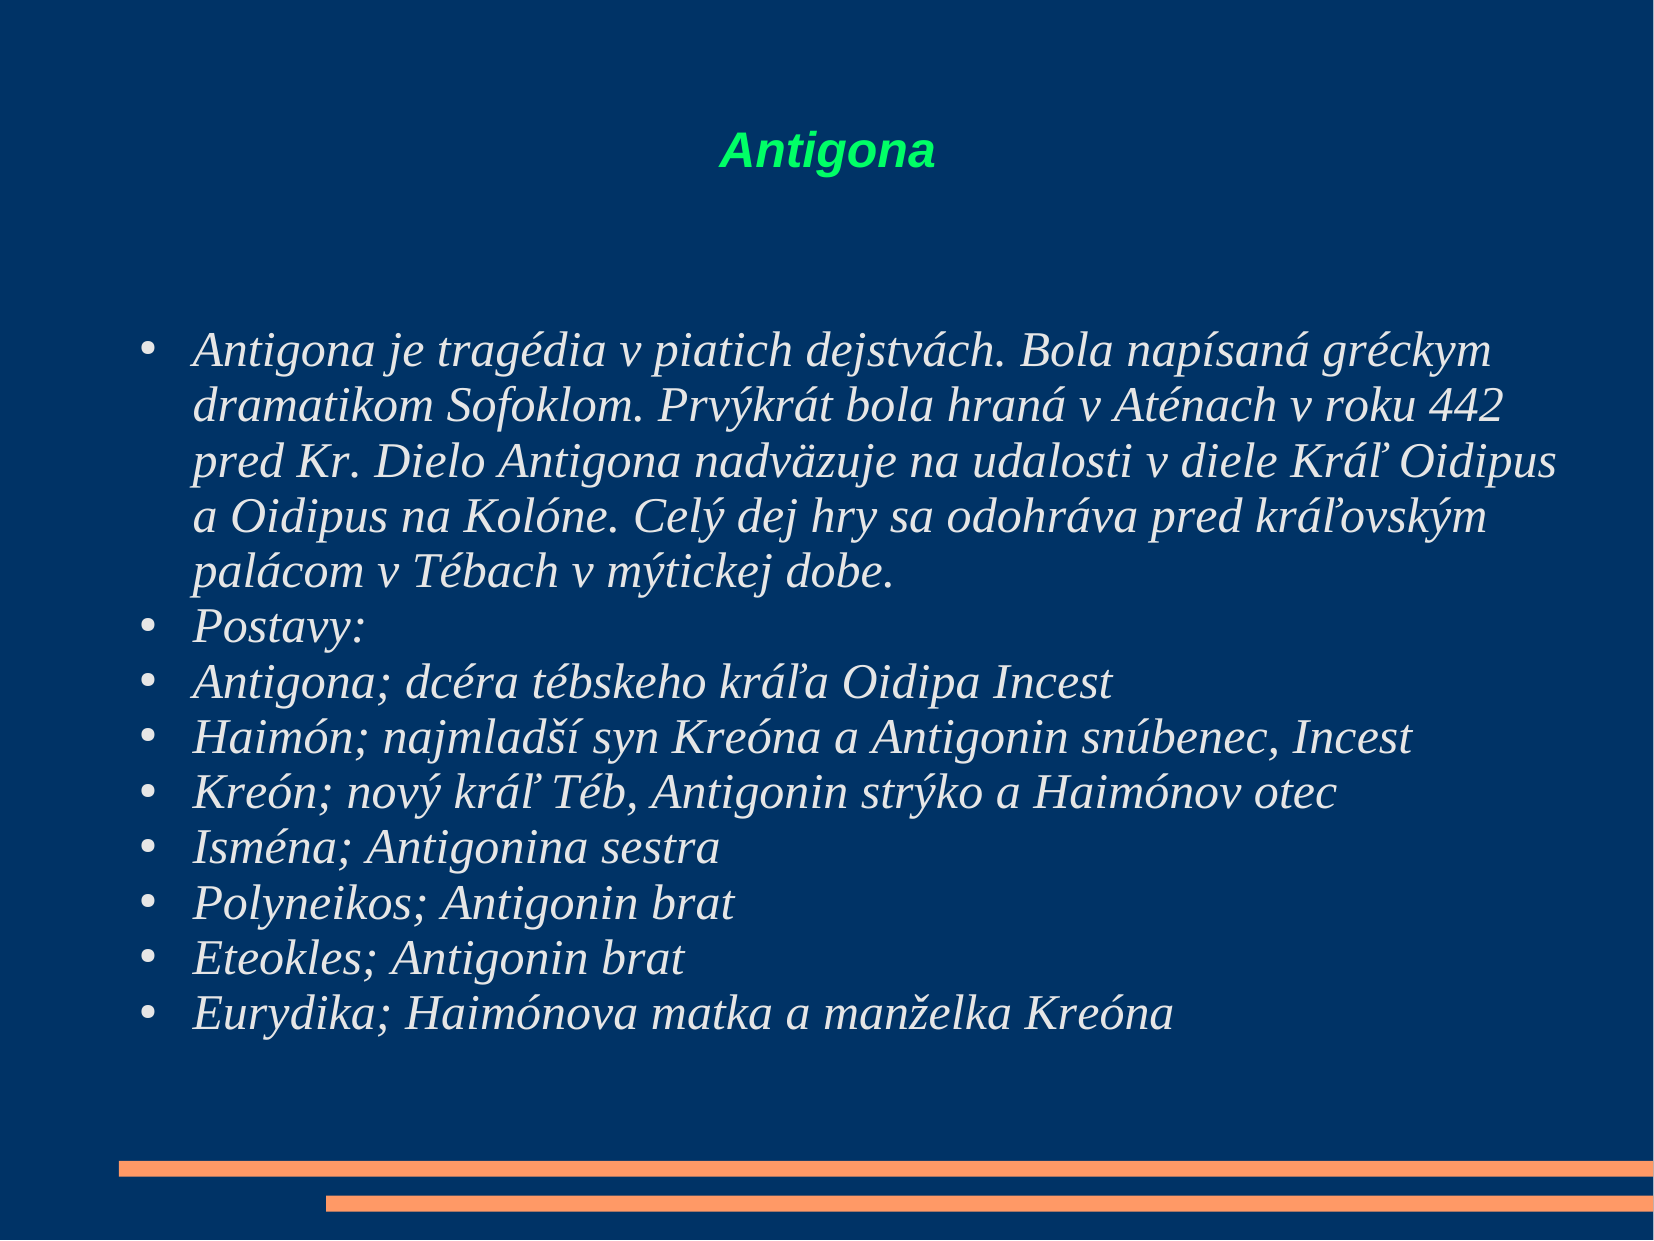

# Antigona
Antigona je tragédia v piatich dejstvách. Bola napísaná gréckym dramatikom Sofoklom. Prvýkrát bola hraná v Aténach v roku 442 pred Kr. Dielo Antigona nadväzuje na udalosti v diele Kráľ Oidipus a Oidipus na Kolóne. Celý dej hry sa odohráva pred kráľovským palácom v Tébach v mýtickej dobe.
Postavy:
Antigona; dcéra tébskeho kráľa Oidipa Incest
Haimón; najmladší syn Kreóna a Antigonin snúbenec, Incest
Kreón; nový kráľ Téb, Antigonin strýko a Haimónov otec
Isména; Antigonina sestra
Polyneikos; Antigonin brat
Eteokles; Antigonin brat
Eurydika; Haimónova matka a manželka Kreóna